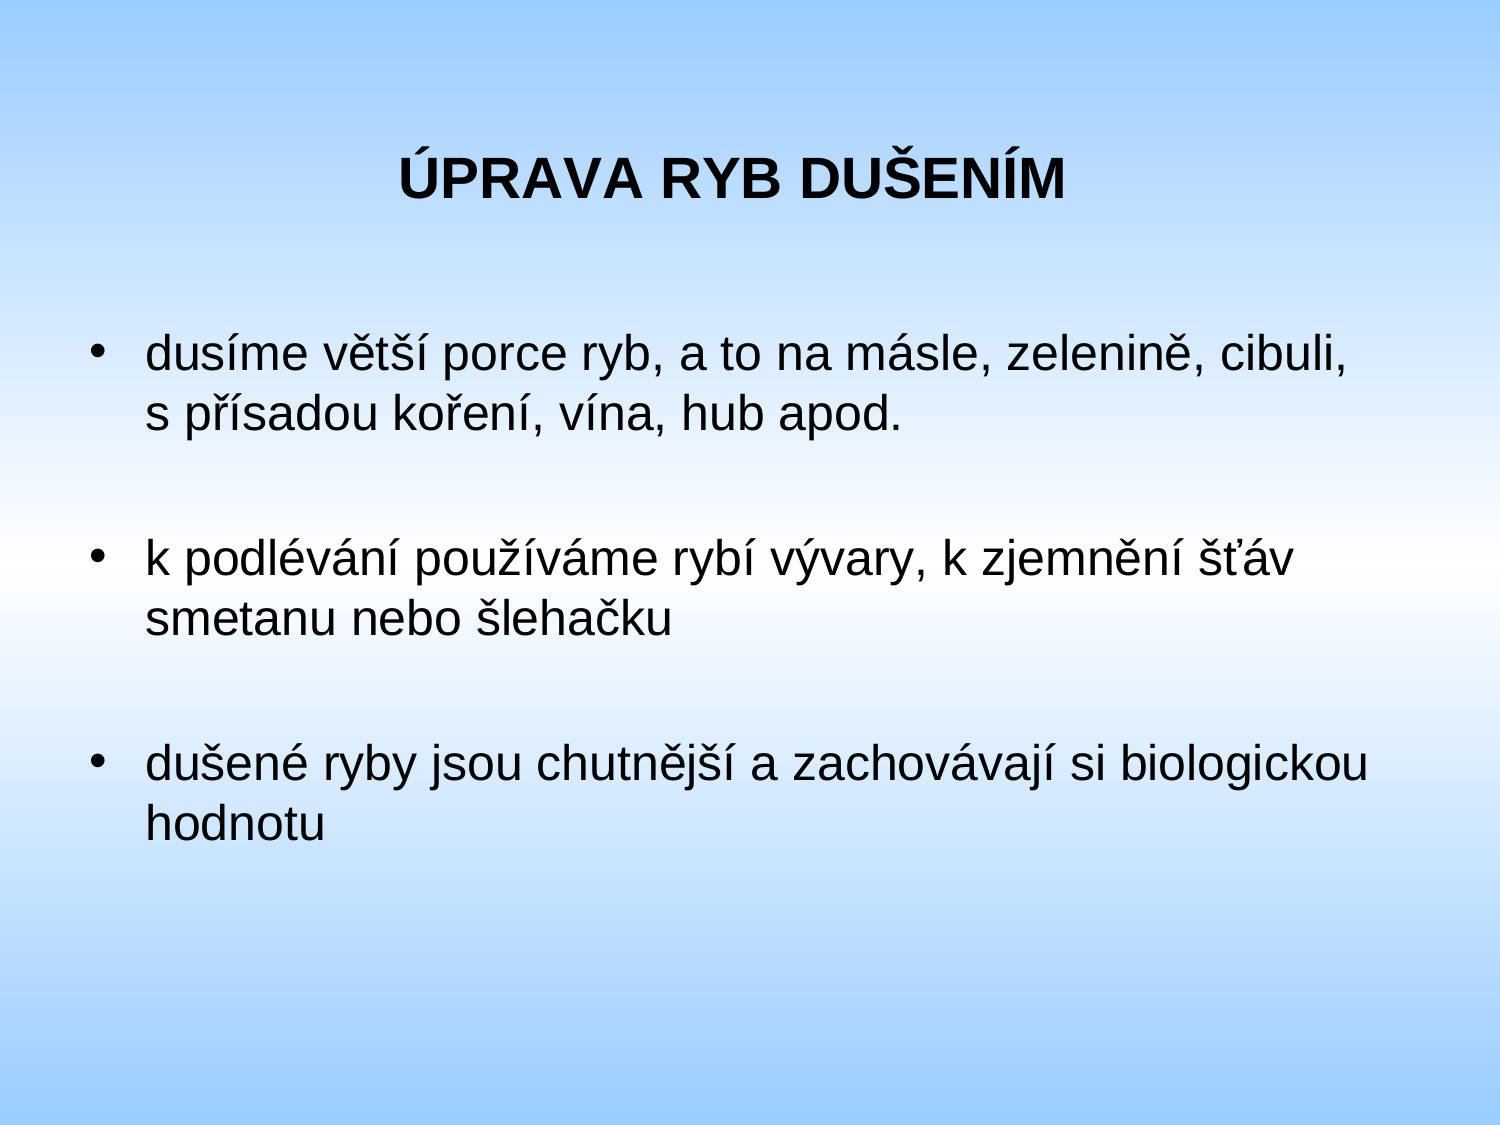

# ÚPRAVA RYB DUŠENÍM
dusíme větší porce ryb, a to na másle, zelenině, cibuli, s přísadou koření, vína, hub apod.
k podlévání používáme rybí vývary, k zjemnění šťáv smetanu nebo šlehačku
dušené ryby jsou chutnější a zachovávají si biologickou hodnotu